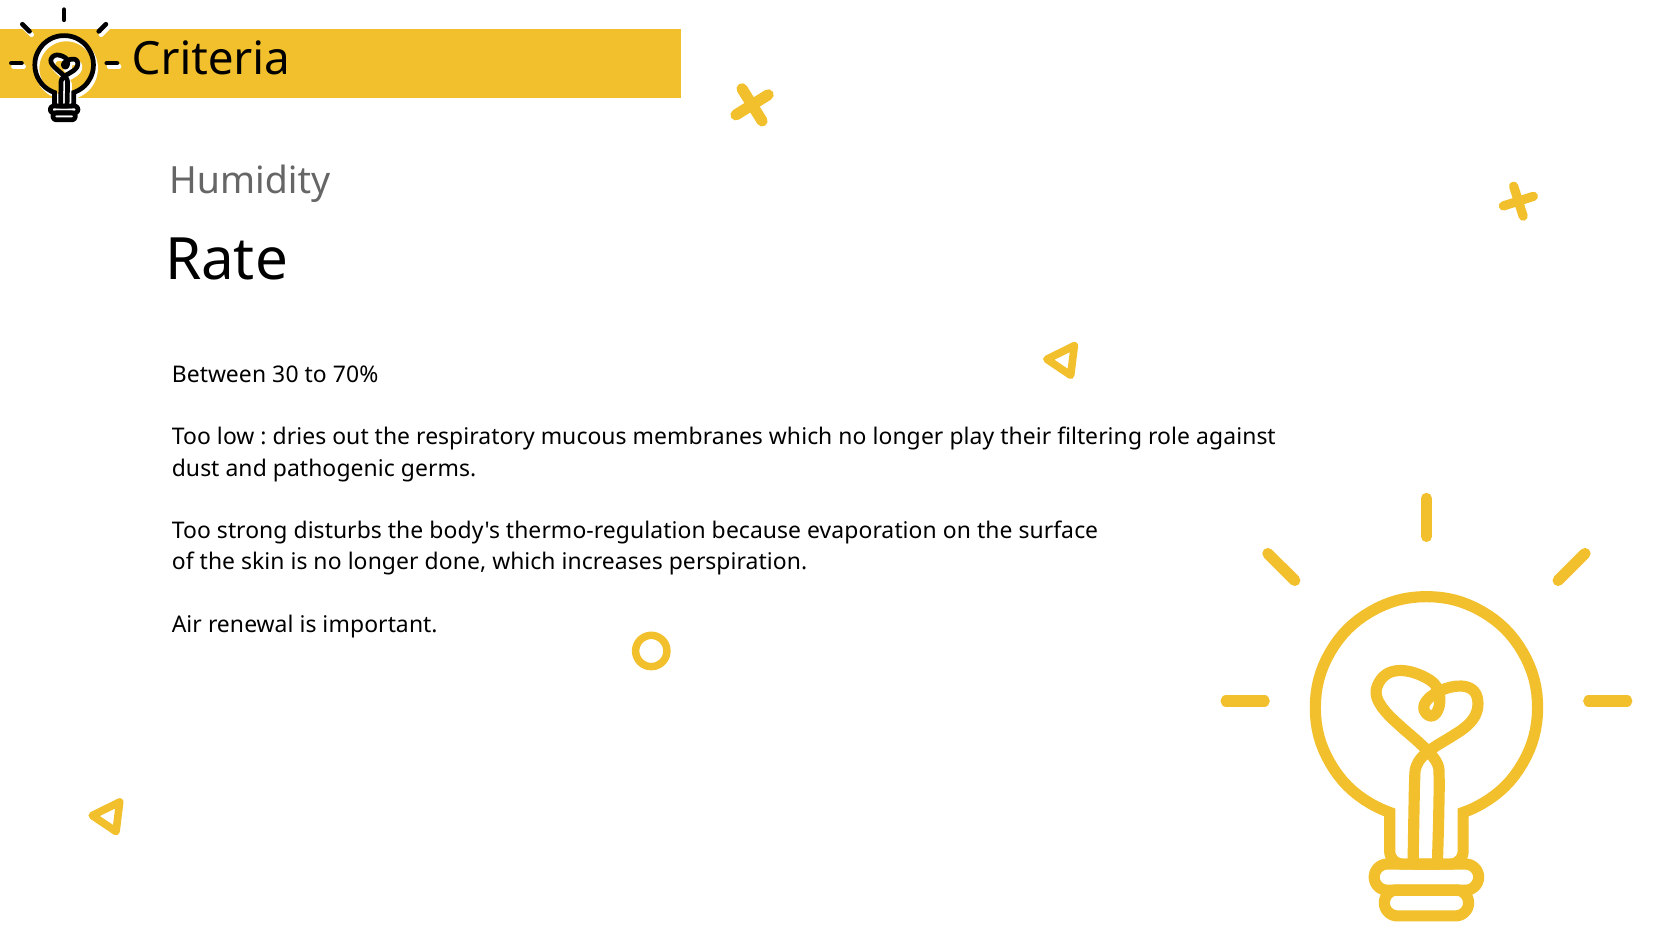

Criteria
# Humidity
Rate
Between 30 to 70%
Too low : dries out the respiratory mucous membranes which no longer play their filtering role against dust and pathogenic germs.
Too strong disturbs the body's thermo-regulation because evaporation on the surface
of the skin is no longer done, which increases perspiration.
Air renewal is important.